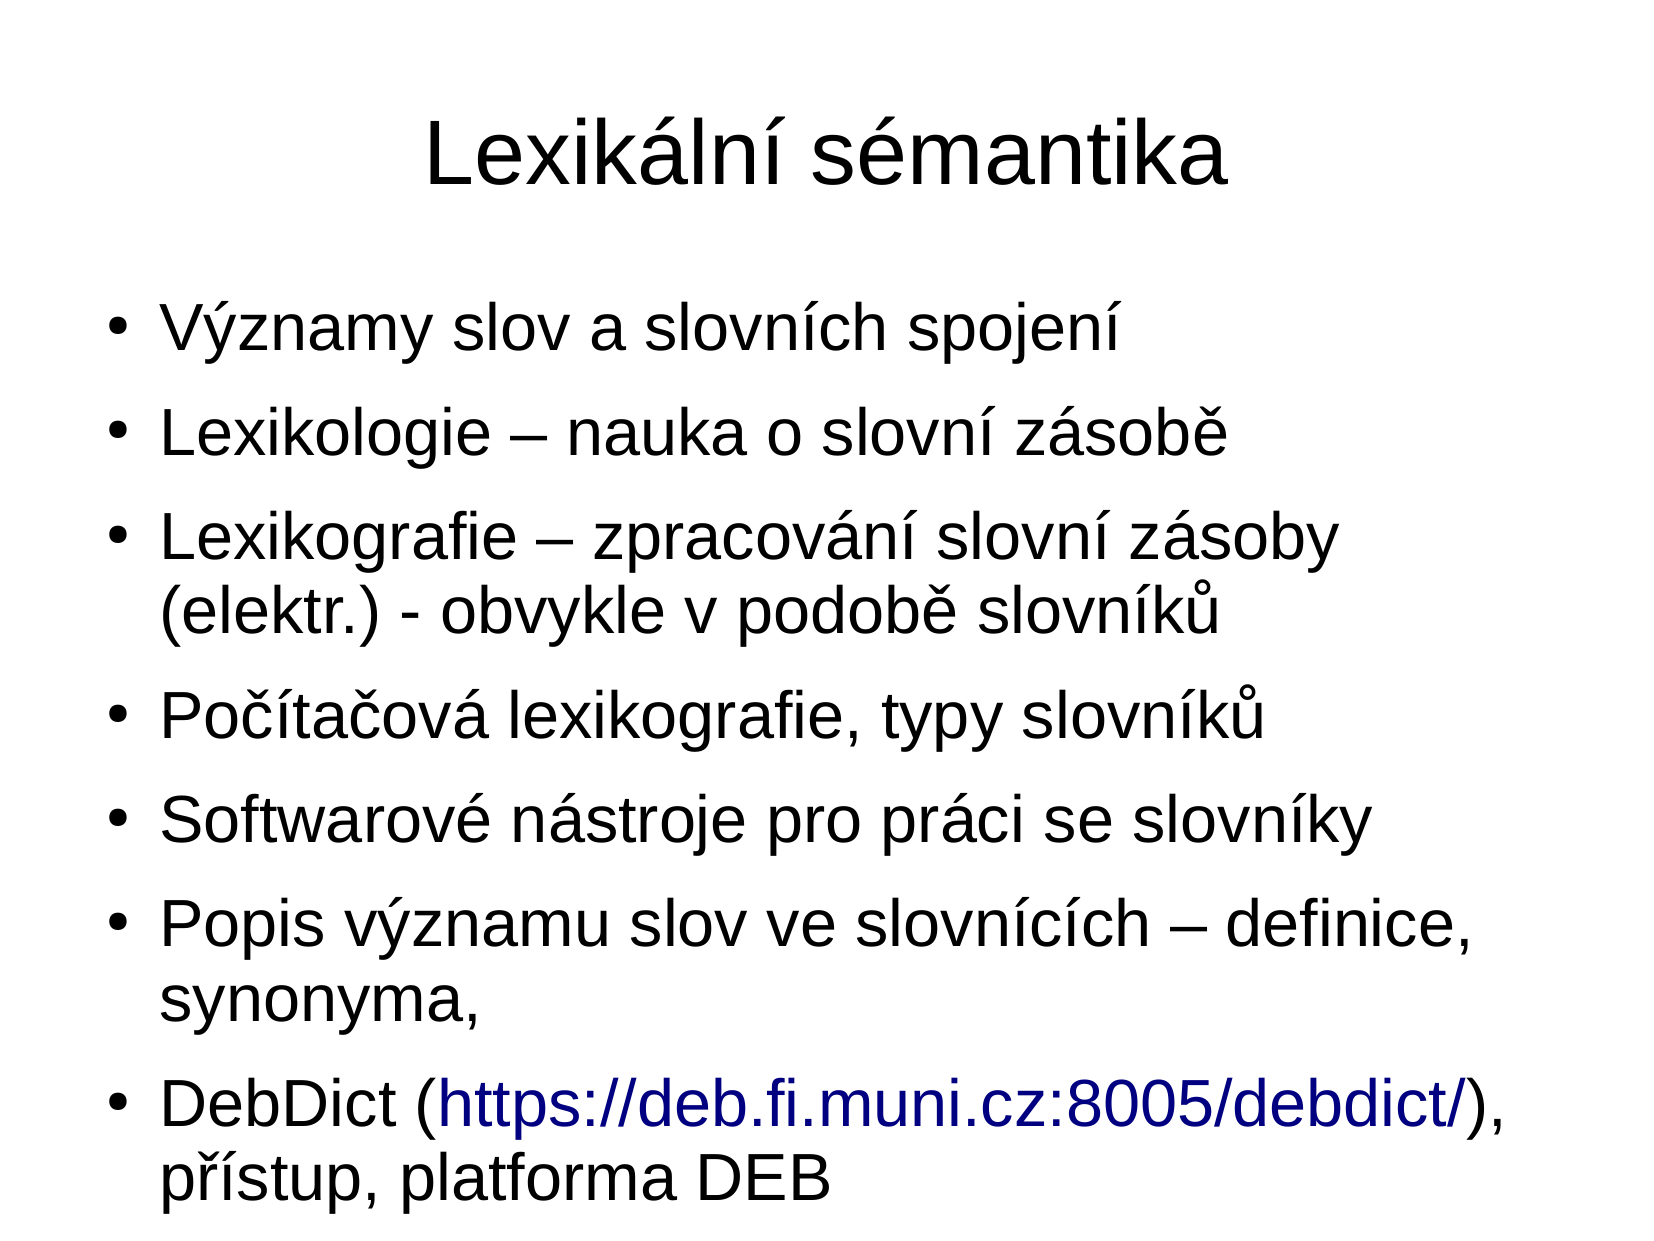

# Lexikální sémantika
Významy slov a slovních spojení
Lexikologie – nauka o slovní zásobě
Lexikografie – zpracování slovní zásoby (elektr.) - obvykle v podobě slovníků
Počítačová lexikografie, typy slovníků
Softwarové nástroje pro práci se slovníky
Popis významu slov ve slovnících – definice, synonyma,
DebDict (https://deb.fi.muni.cz:8005/debdict/), přístup, platforma DEB